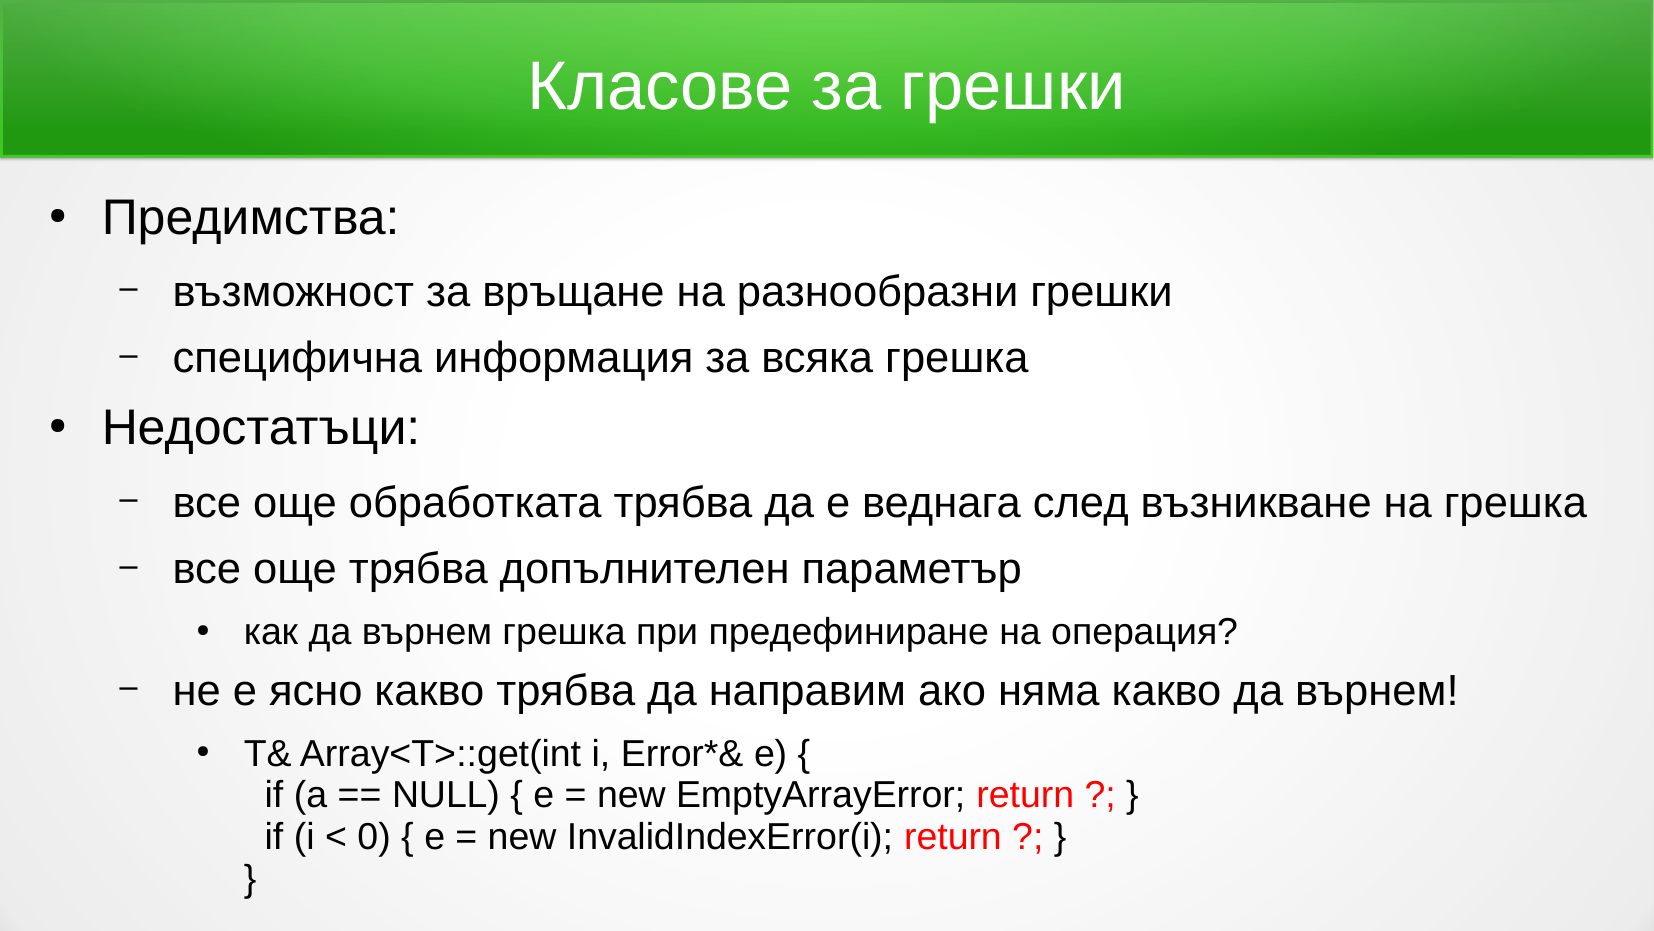

# Класове за грешки
Предимства:
възможност за връщане на разнообразни грешки
специфична информация за всяка грешка
Недостатъци:
все още обработката трябва да е веднага след възникване на грешка
все още трябва допълнителен параметър
как да върнем грешка при предефиниране на операция?
не е ясно какво трябва да направим ако няма какво да върнем!
T& Array<T>::get(int i, Error*& e) {
 if (a == NULL) { e = new EmptyArrayError; return ?; }
 if (i < 0) { e = new InvalidIndexError(i); return ?; }
}